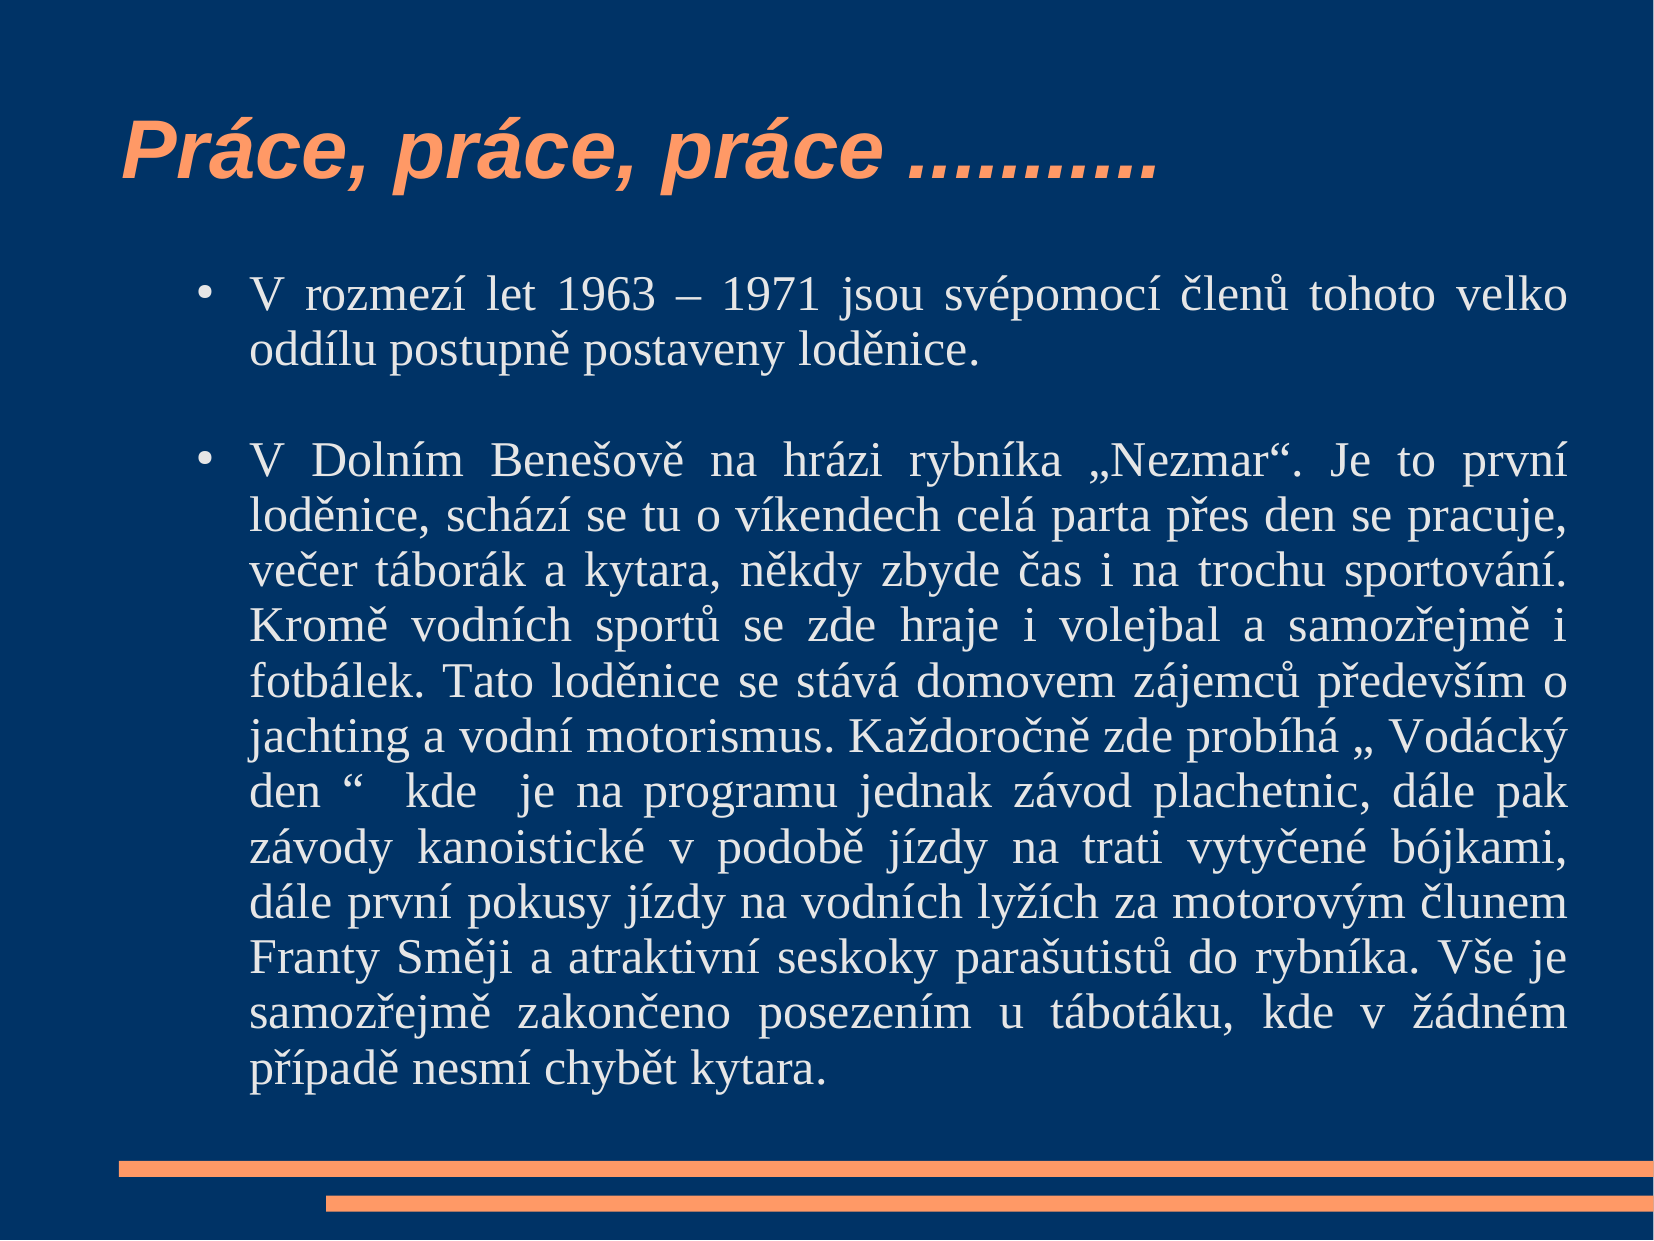

# Práce, práce, práce ...........
V rozmezí let 1963 – 1971 jsou svépomocí členů tohoto velko oddílu postupně postaveny loděnice.
V Dolním Benešově na hrázi rybníka „Nezmar“. Je to první loděnice, schází se tu o víkendech celá parta přes den se pracuje, večer táborák a kytara, někdy zbyde čas i na trochu sportování. Kromě vodních sportů se zde hraje i volejbal a samozřejmě i fotbálek. Tato loděnice se stává domovem zájemců především o jachting a vodní motorismus. Každoročně zde probíhá „ Vodácký den “ kde je na programu jednak závod plachetnic, dále pak závody kanoistické v podobě jízdy na trati vytyčené bójkami, dále první pokusy jízdy na vodních lyžích za motorovým člunem Franty Směji a atraktivní seskoky parašutistů do rybníka. Vše je samozřejmě zakončeno posezením u tábotáku, kde v žádném případě nesmí chybět kytara.